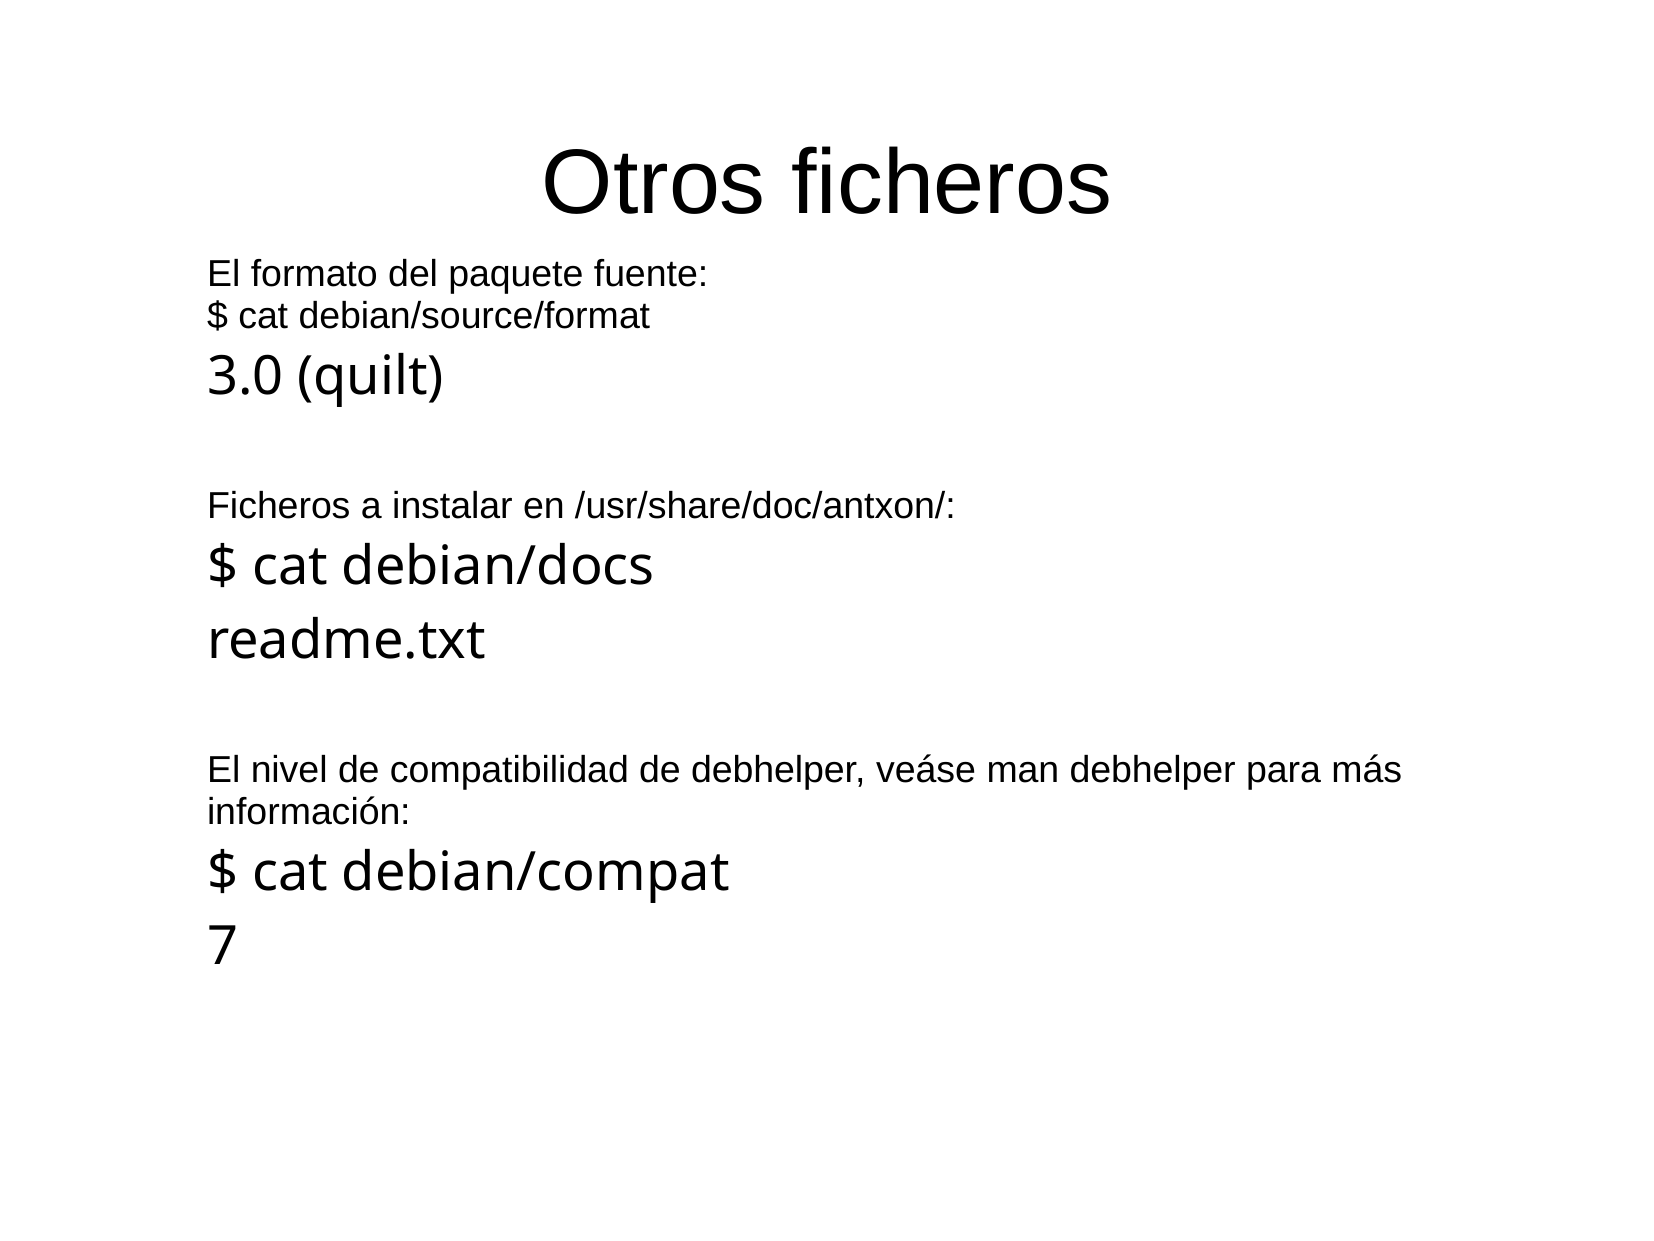

Otros ficheros
El formato del paquete fuente:
$ cat debian/source/format
3.0 (quilt)
Ficheros a instalar en /usr/share/doc/antxon/:
$ cat debian/docs
readme.txt
El nivel de compatibilidad de debhelper, veáse man debhelper para más información:
$ cat debian/compat
7